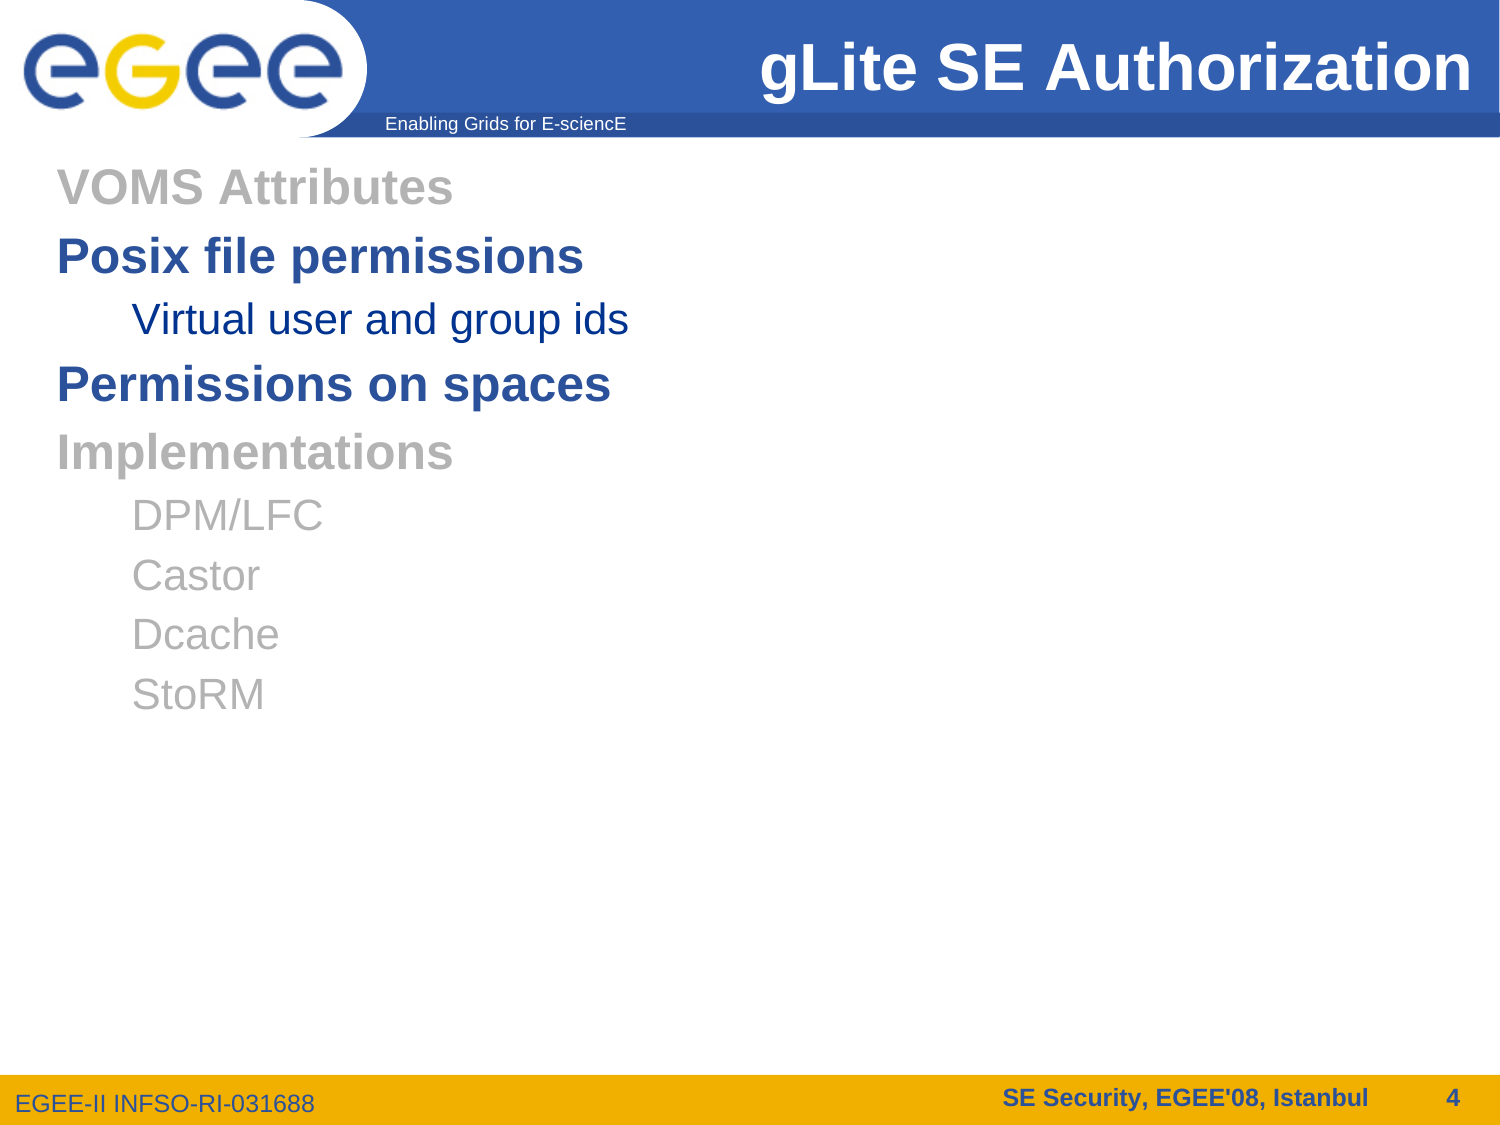

# gLite SE Authorization
VOMS Attributes
Posix file permissions
Virtual user and group ids
Permissions on spaces
Implementations
DPM/LFC
Castor
Dcache
StoRM
SE Security, EGEE'08, Istanbul
4